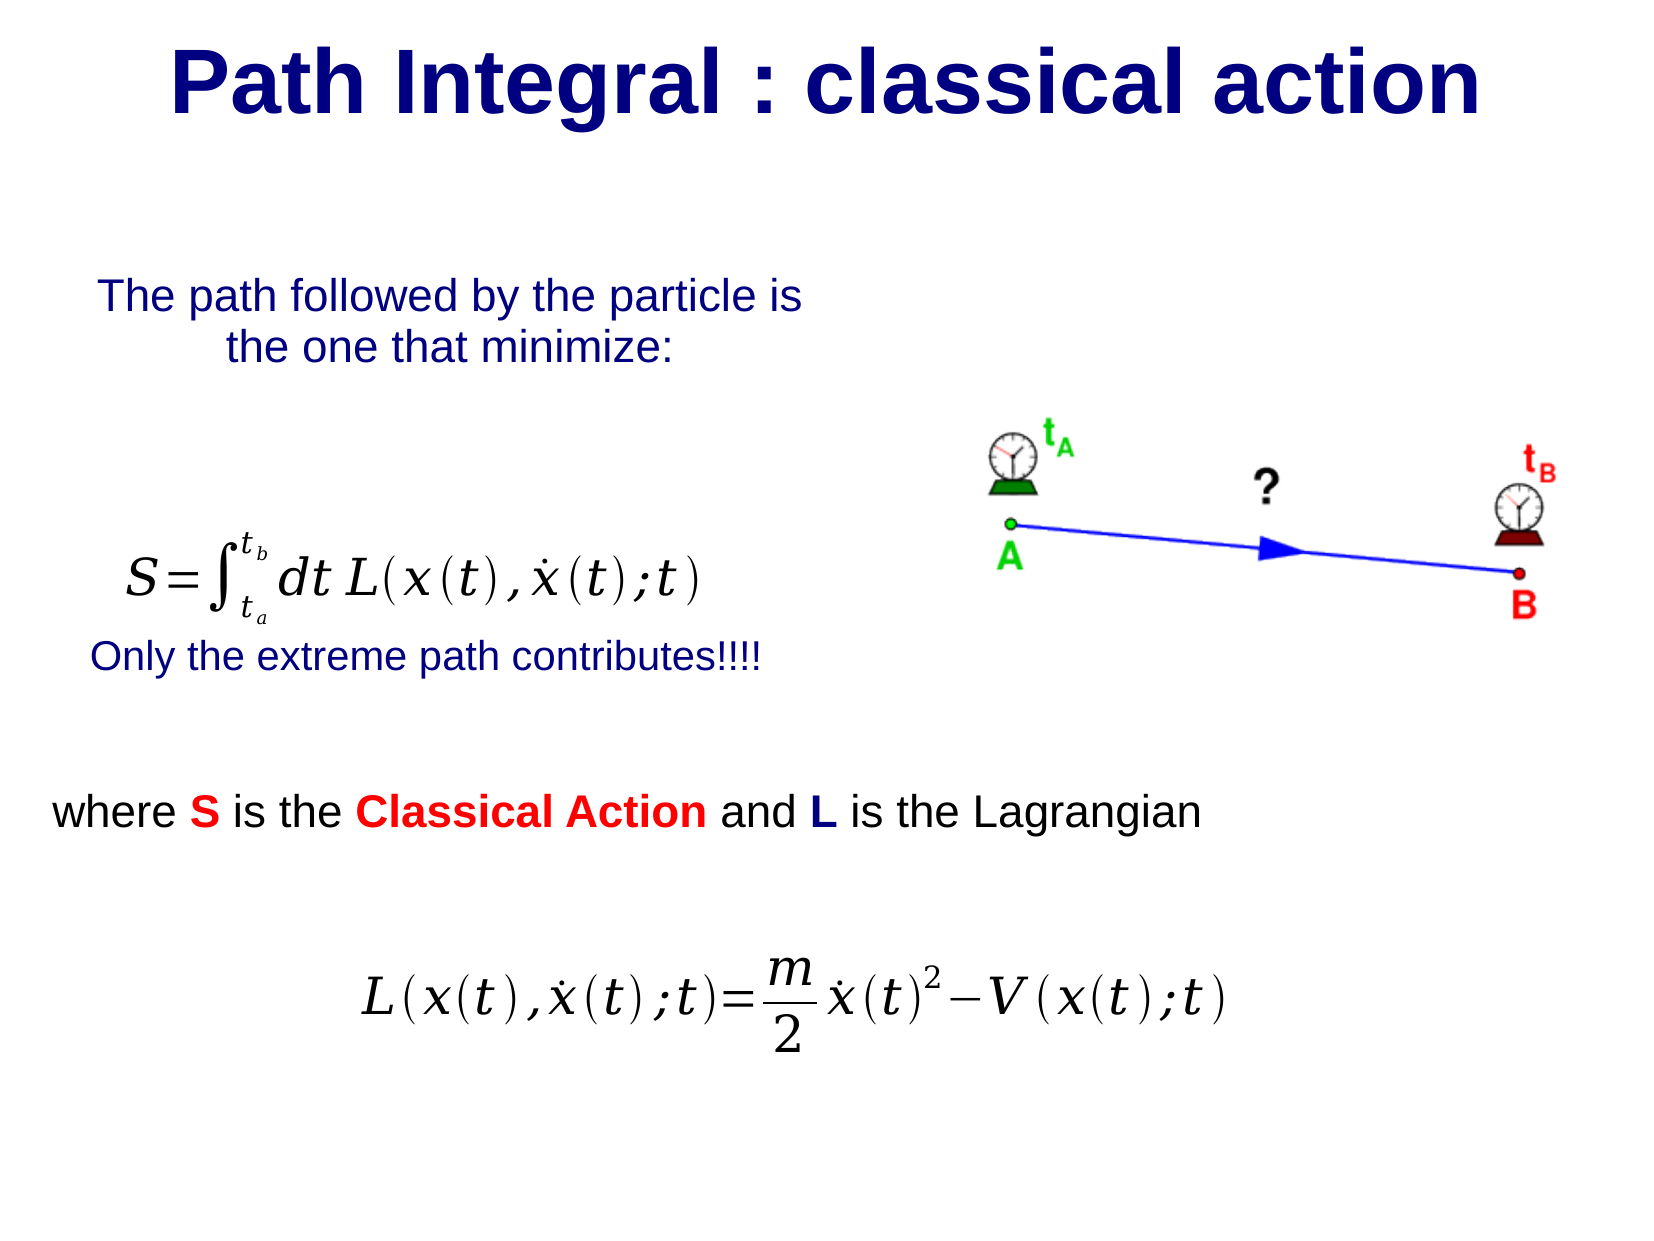

# Path Integral : classical action
The path followed by the particle is the one that minimize:
Only the extreme path contributes!!!!
where S is the Classical Action and L is the Lagrangian